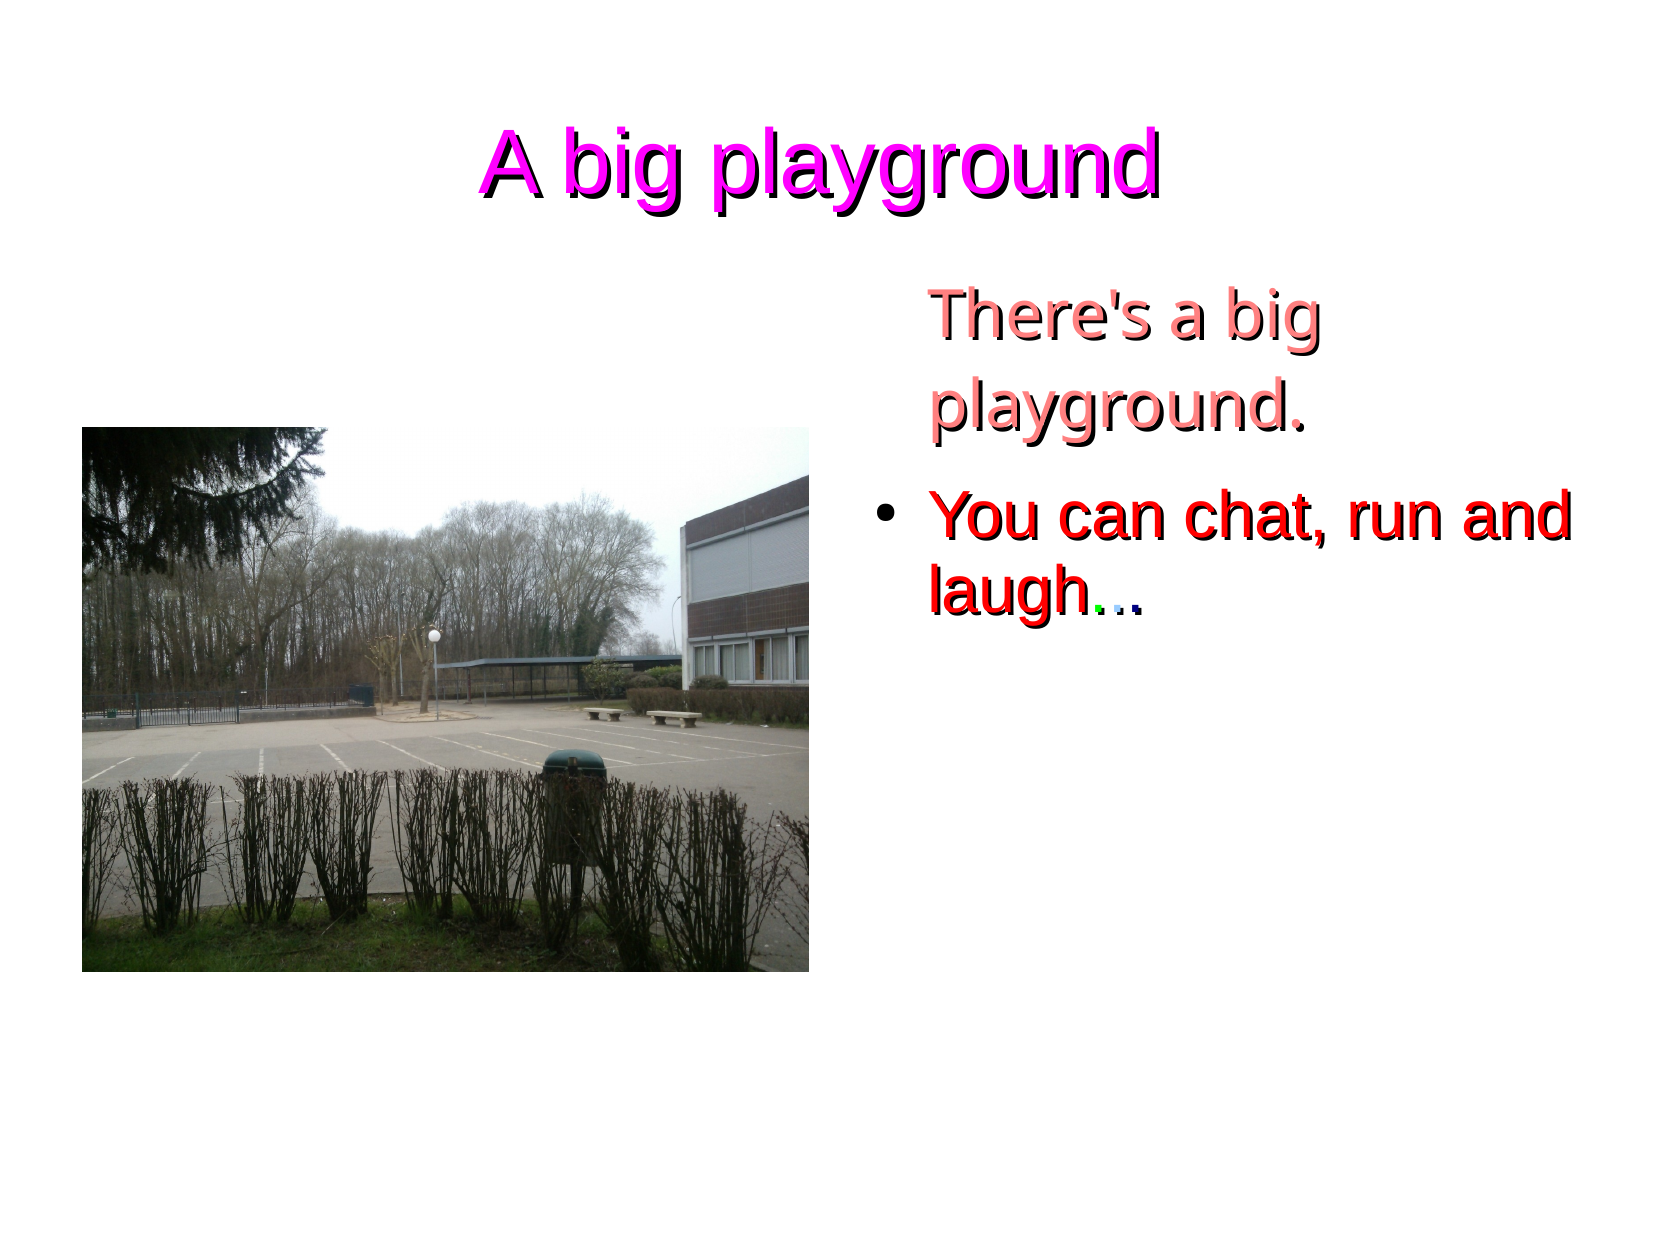

# A big playground
There's a big playground.
You can chat, run and laugh...